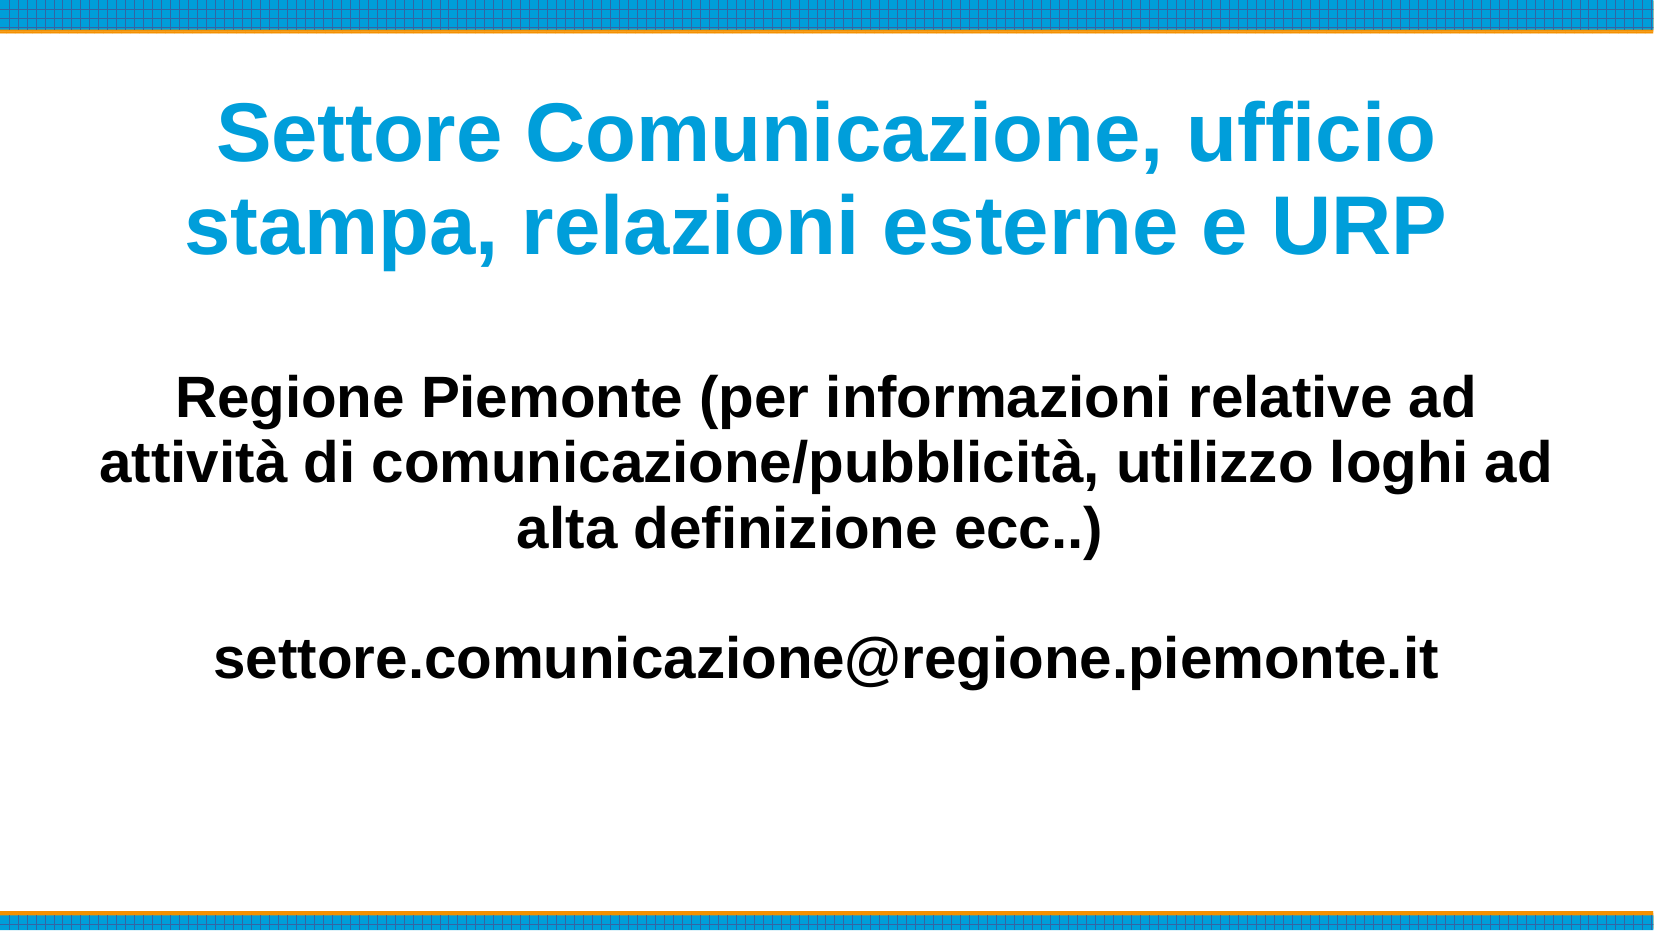

# Settore Comunicazione, ufficio stampa, relazioni esterne e URP
Regione Piemonte (per informazioni relative ad attività di comunicazione/pubblicità, utilizzo loghi ad alta definizione ecc..)
 settore.comunicazione@regione.piemonte.it